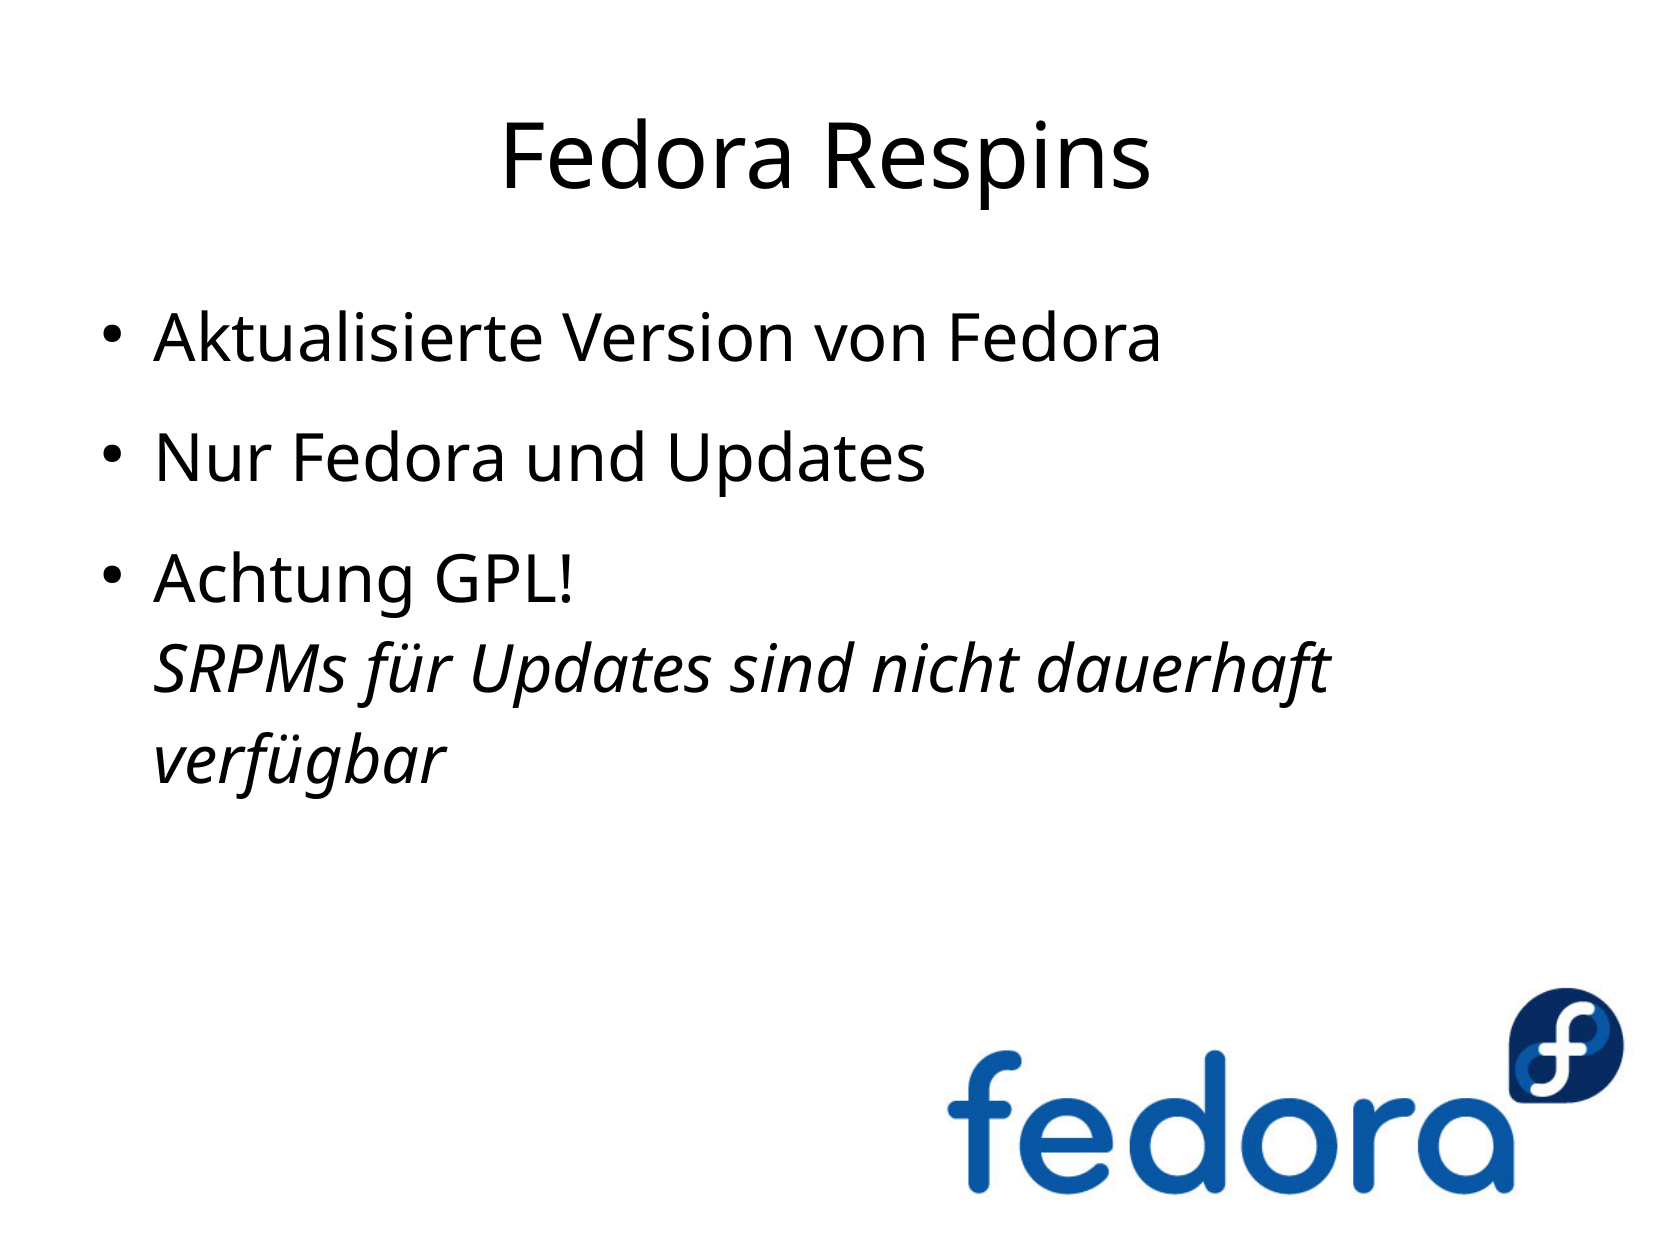

# Fedora Respins
Aktualisierte Version von Fedora
Nur Fedora und Updates
Achtung GPL!
SRPMs für Updates sind nicht dauerhaft verfügbar